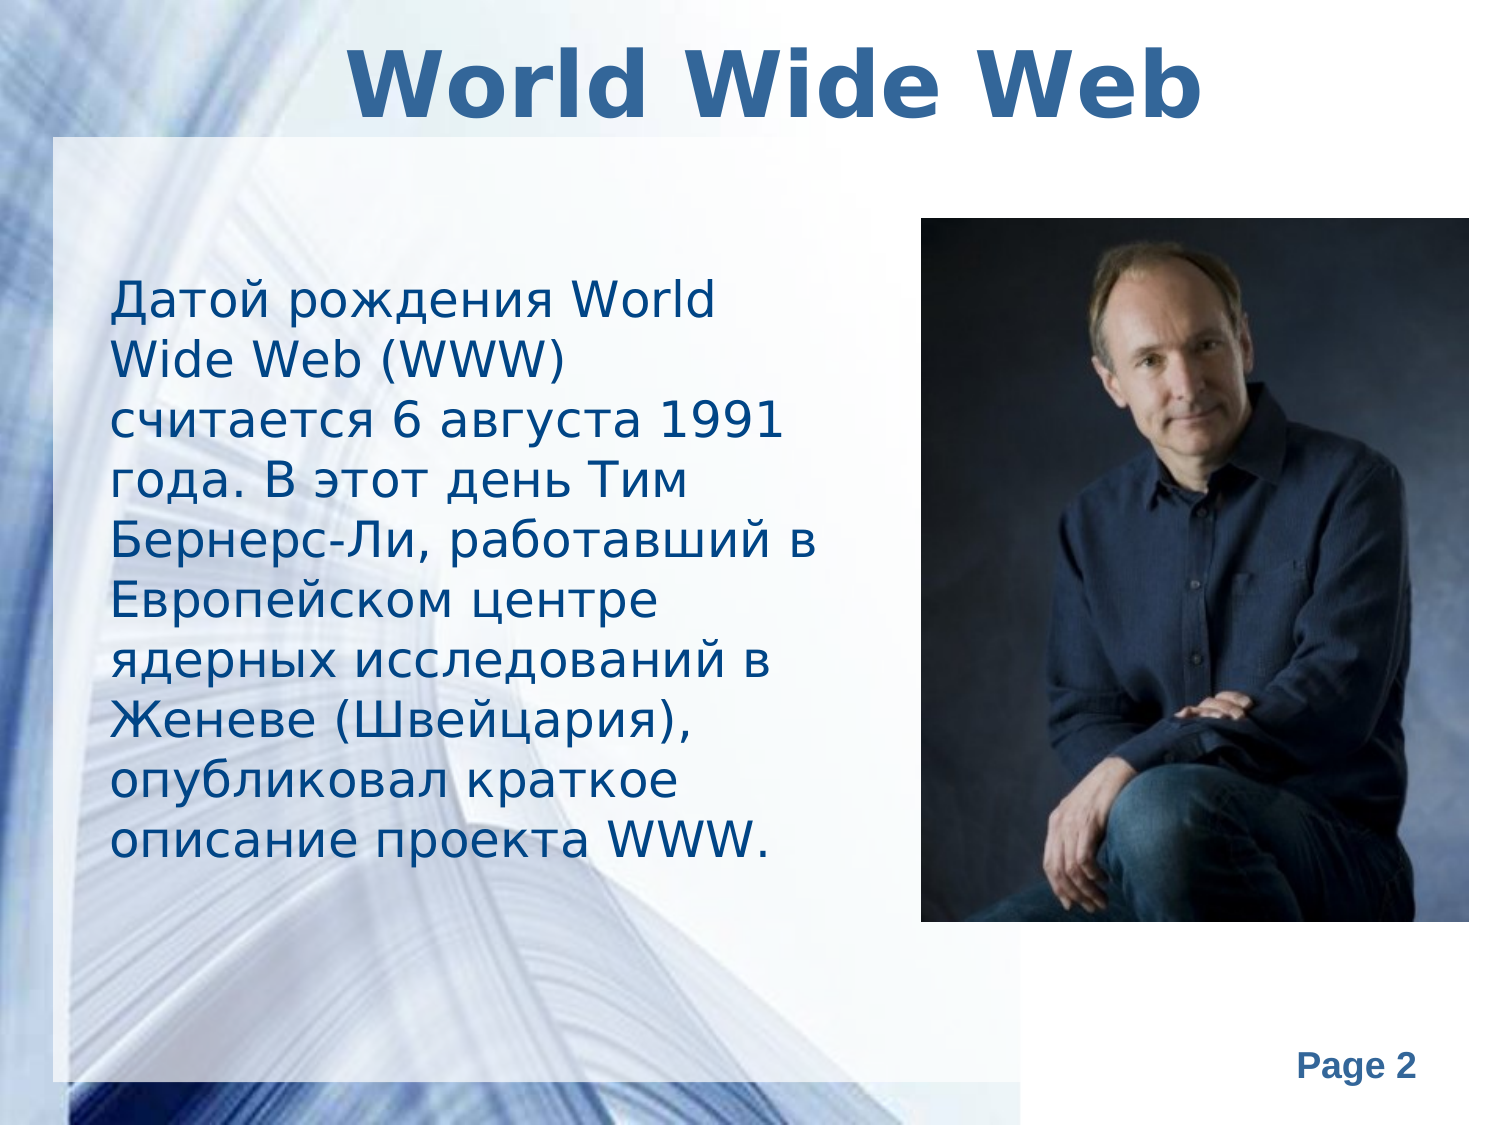

World Wide Web
Датой рождения World Wide Web (WWW) считается 6 августа 1991 года. В этот день Тим Бернерс-Ли, работавший в Европейском центре ядерных исследований в Женеве (Швейцария), опубликовал краткое описание проекта WWW.